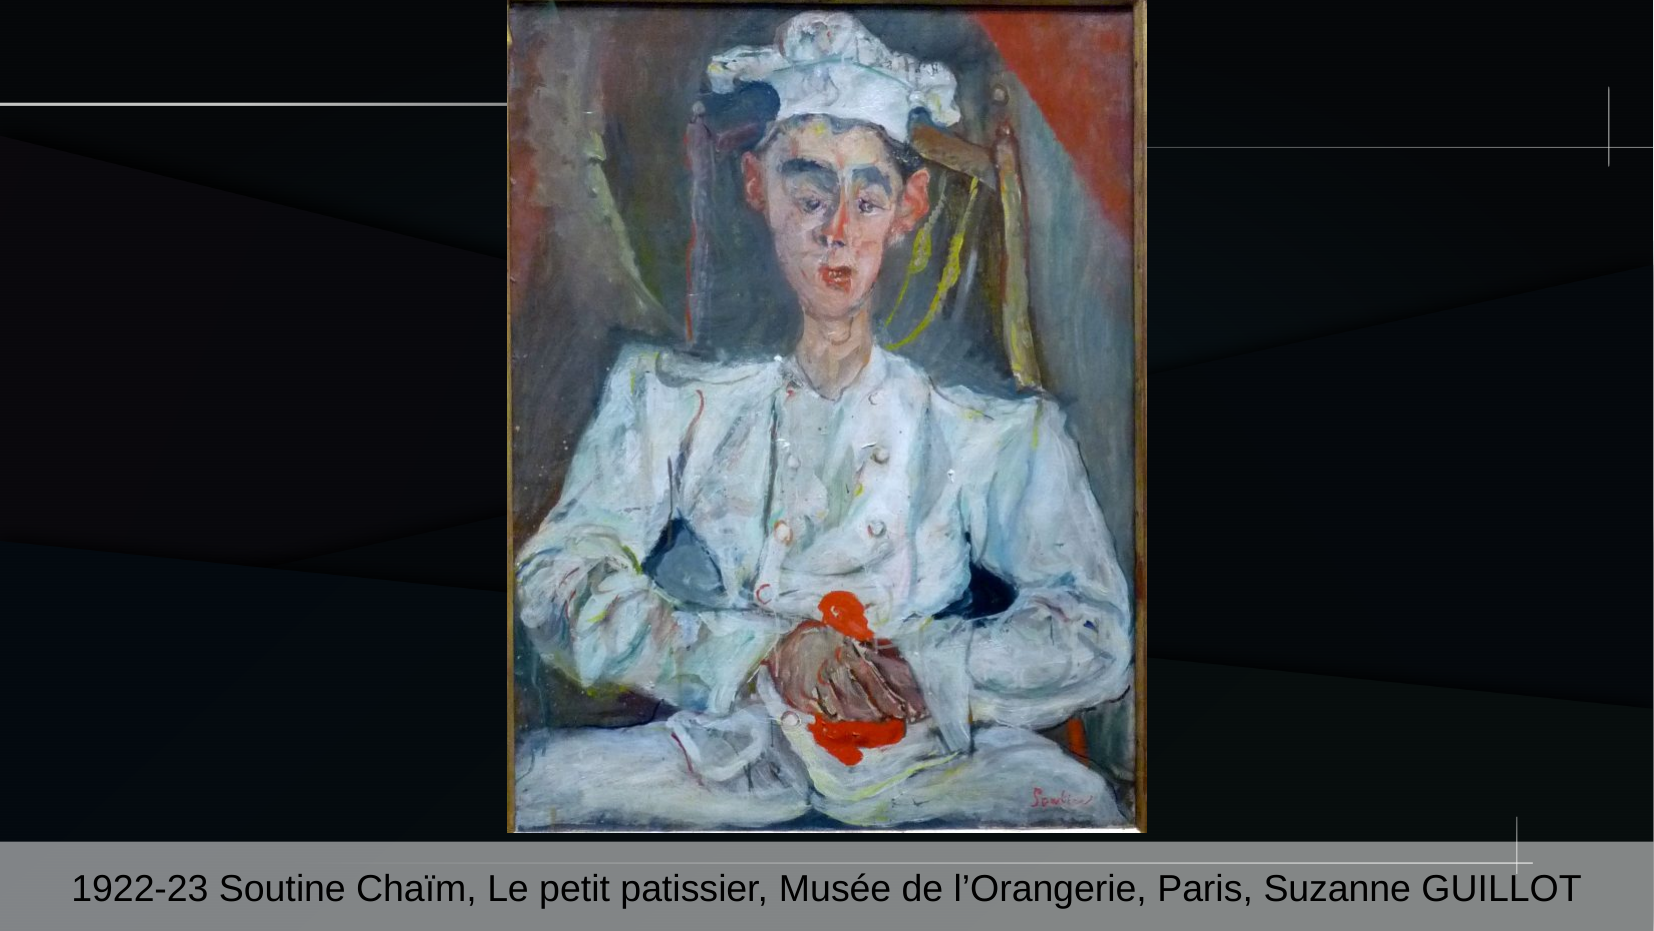

1922-23 Soutine Chaïm, Le petit patissier, Musée de l’Orangerie, Paris, Suzanne GUILLOT